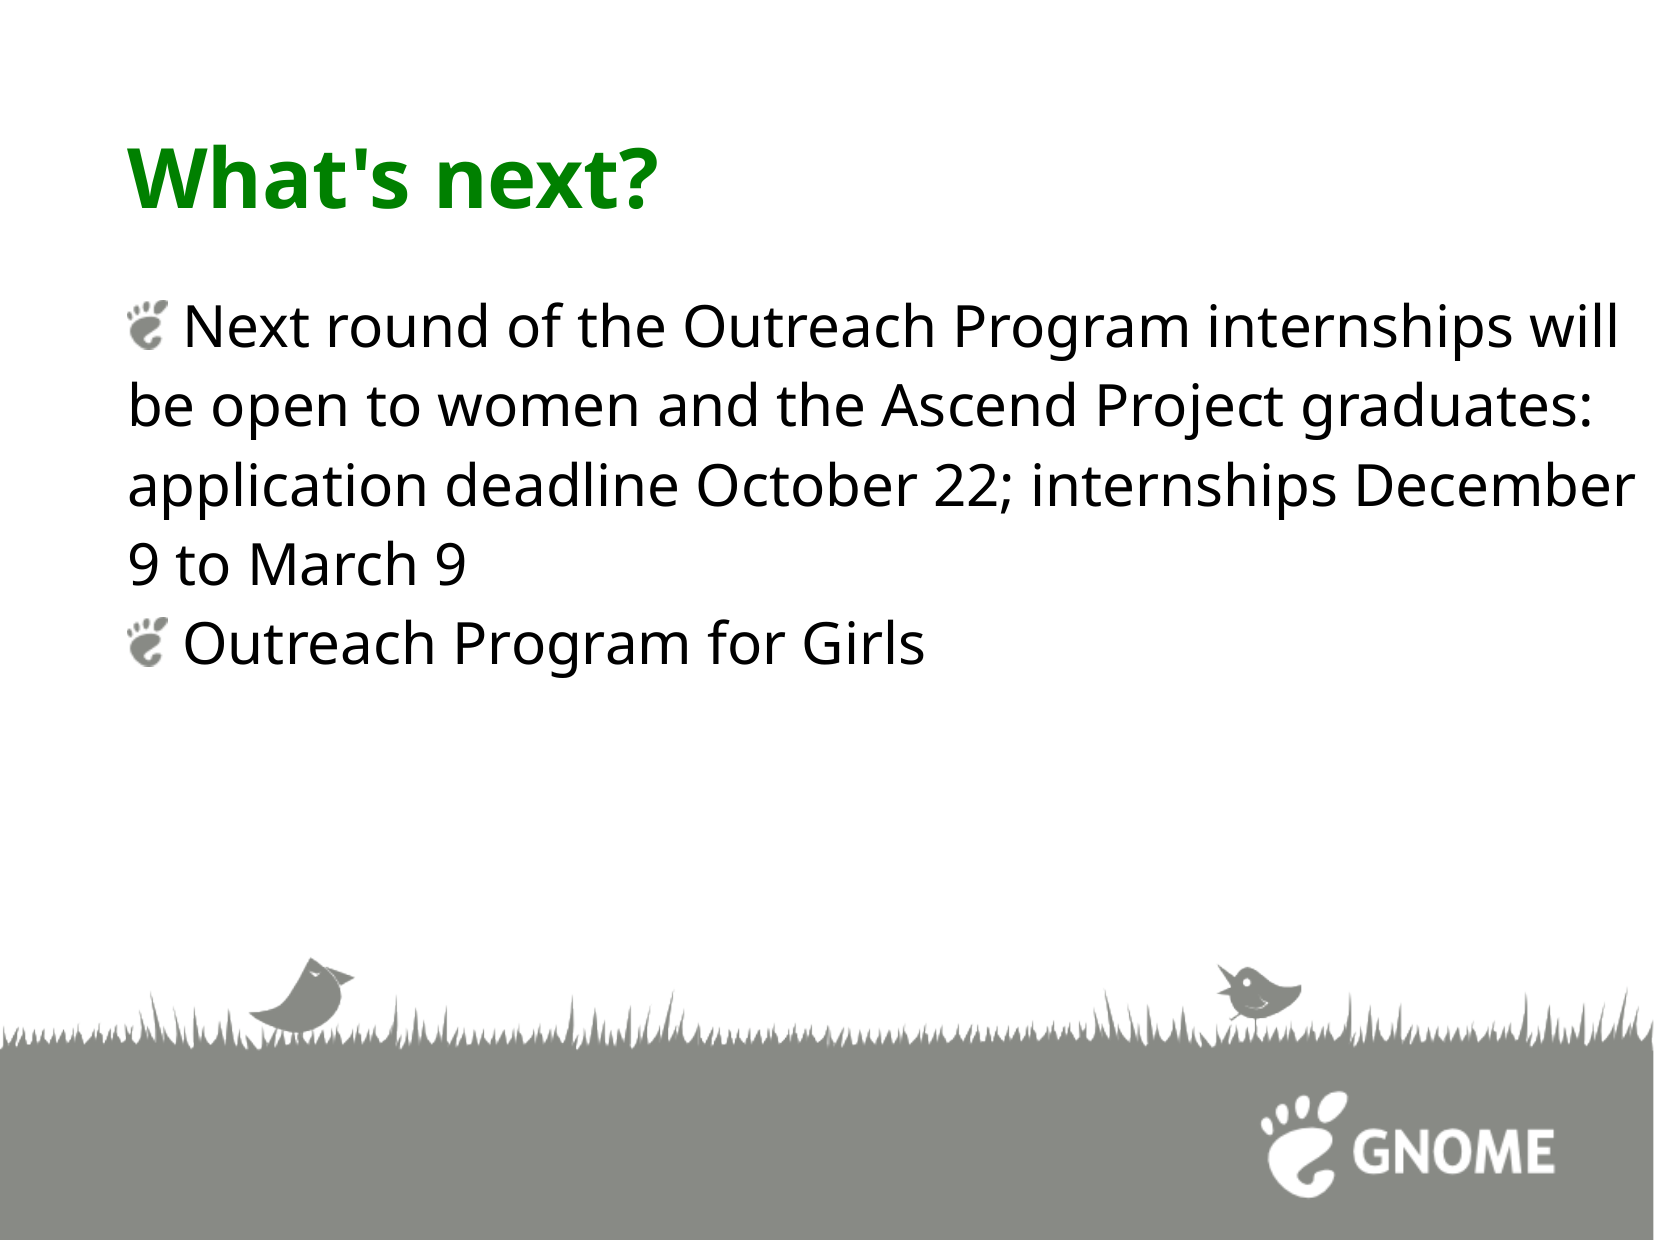

What's next?
 Next round of the Outreach Program internships will be open to women and the Ascend Project graduates: application deadline October 22; internships December 9 to March 9
 Outreach Program for Girls